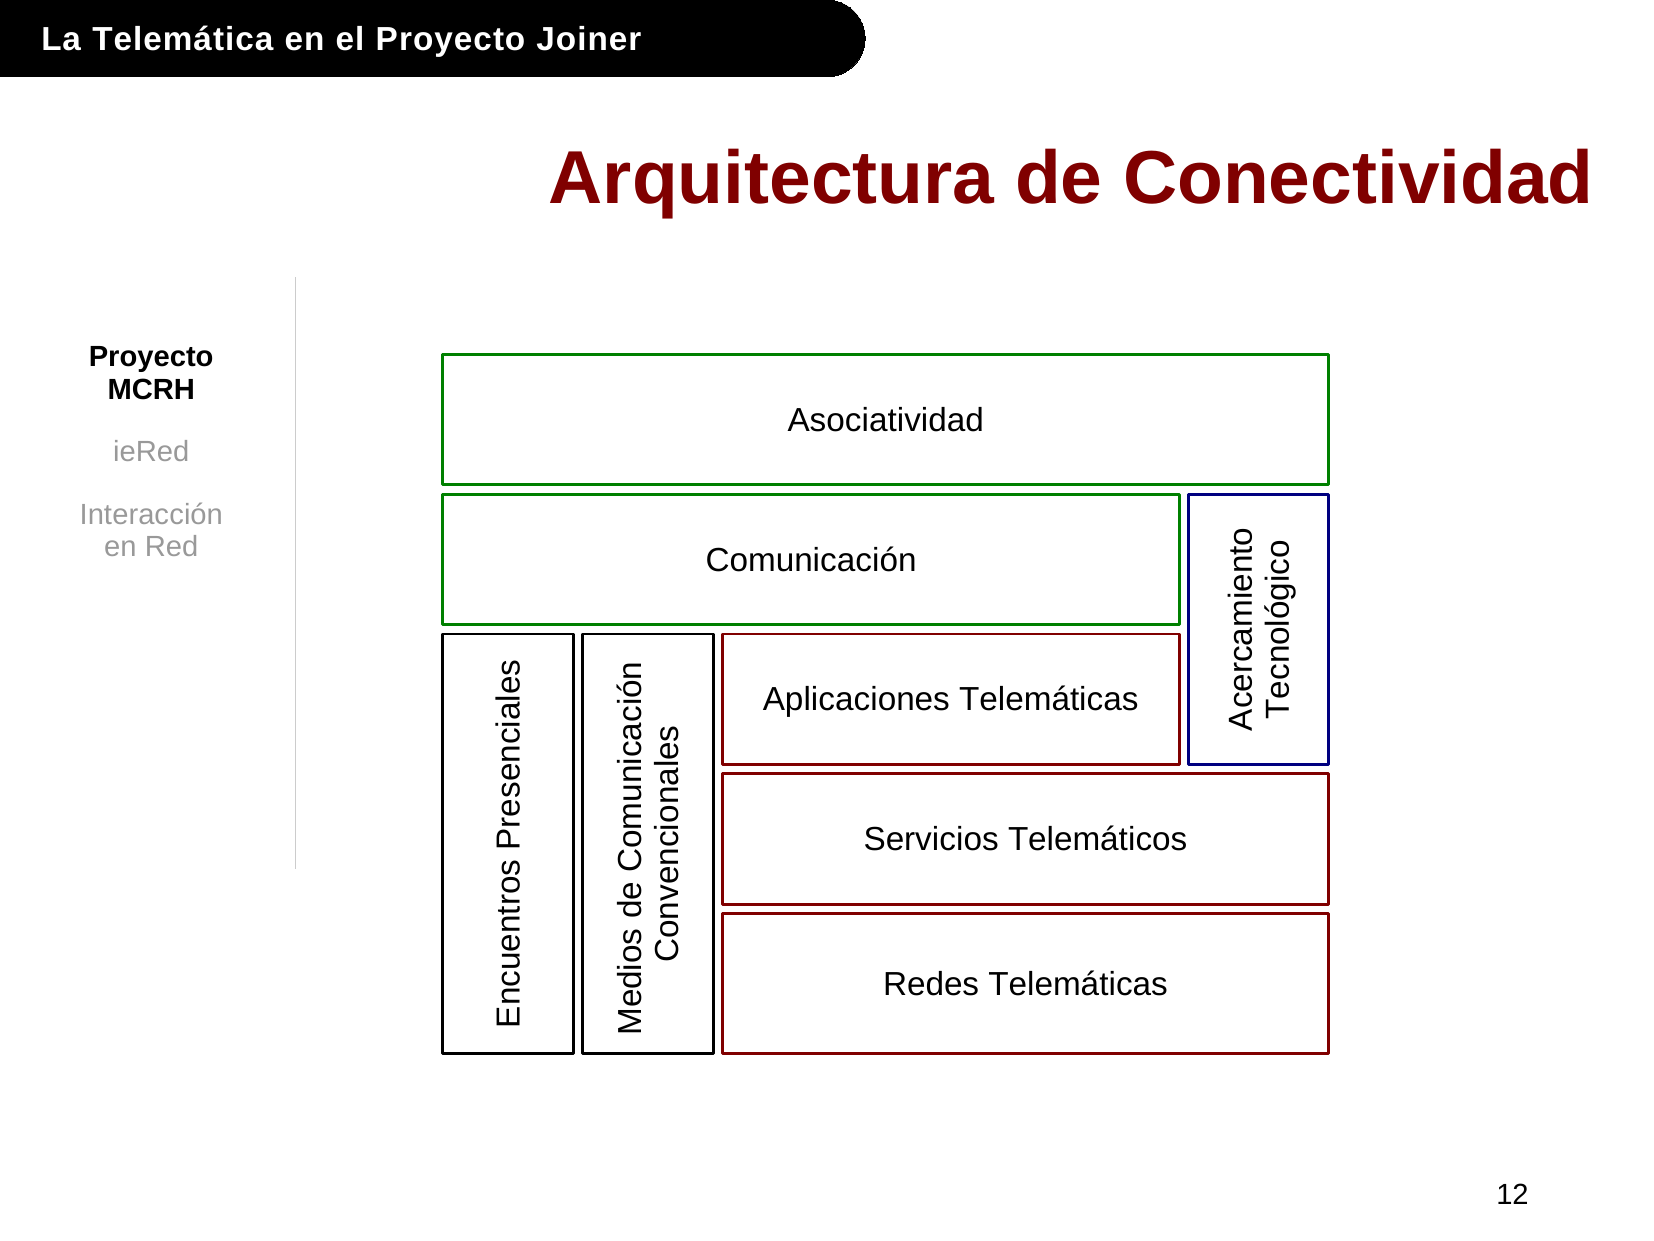

# Arquitectura de Conectividad
Proyecto
MCRH
ieRed
Interacción
en Red
Asociatividad
Comunicación
Acercamiento
Tecnológico
Aplicaciones Telemáticas
Servicios Telemáticos
Encuentros Presenciales
Medios de Comunicación
Convencionales
Redes Telemáticas